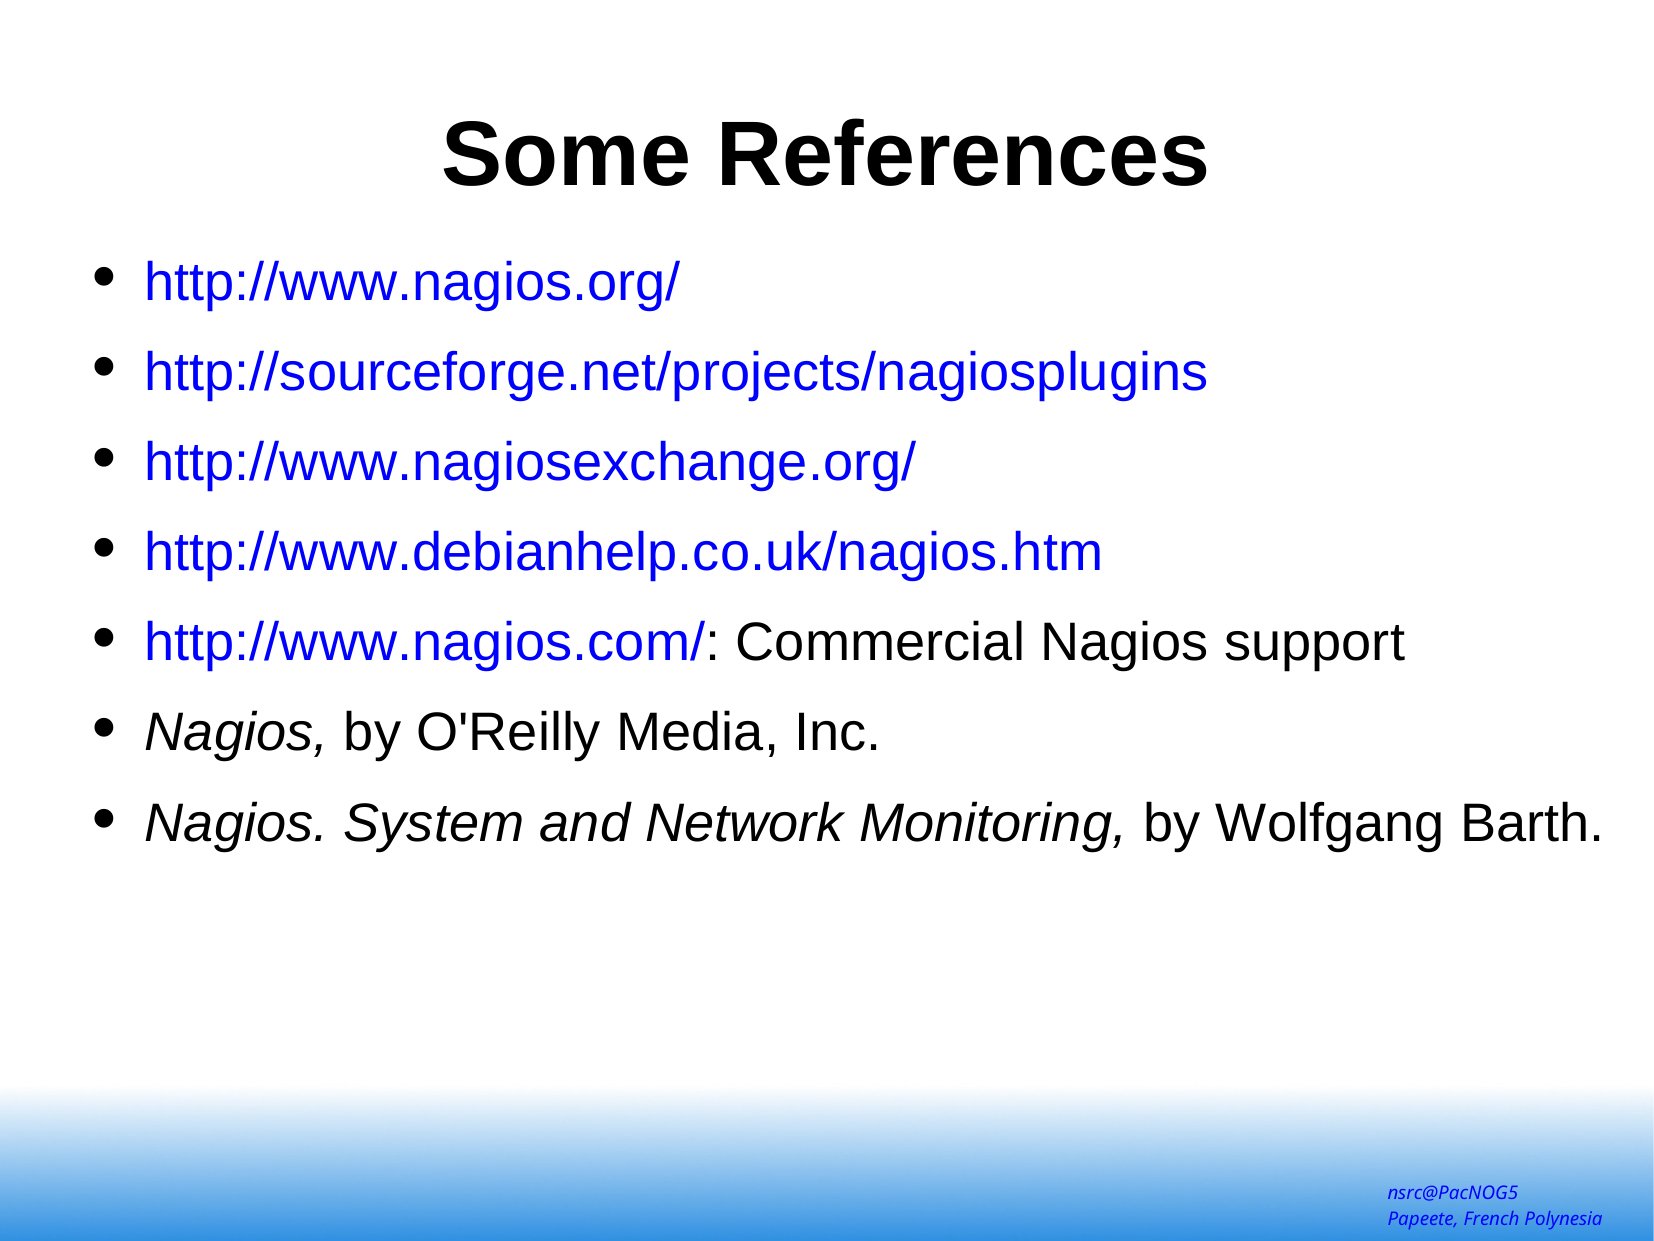

# Some References
http://www.nagios.org/
http://sourceforge.net/projects/nagiosplugins
http://www.nagiosexchange.org/
http://www.debianhelp.co.uk/nagios.htm
http://www.nagios.com/: Commercial Nagios support
Nagios, by O'Reilly Media, Inc.
Nagios. System and Network Monitoring, by Wolfgang Barth.